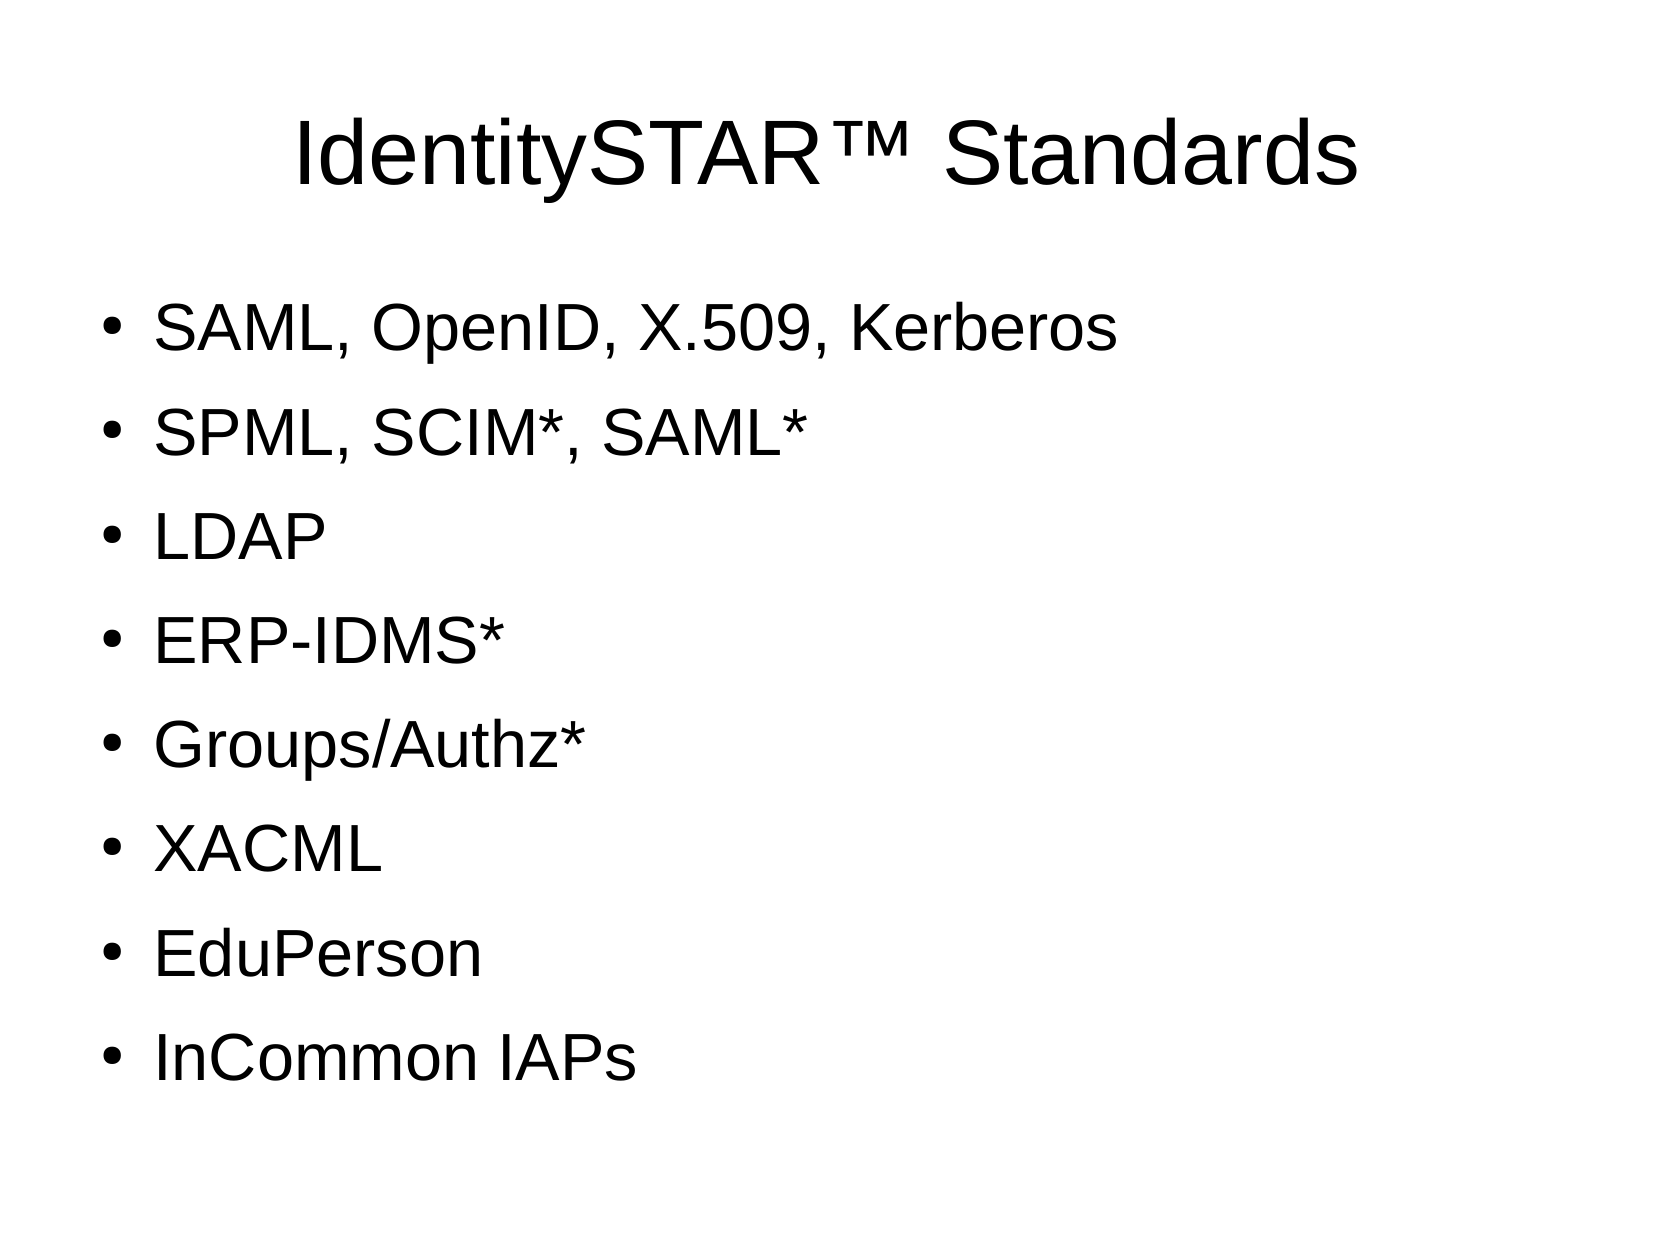

# IdentitySTAR™ Standards
SAML, OpenID, X.509, Kerberos
SPML, SCIM*, SAML*
LDAP
ERP-IDMS*
Groups/Authz*
XACML
EduPerson
InCommon IAPs